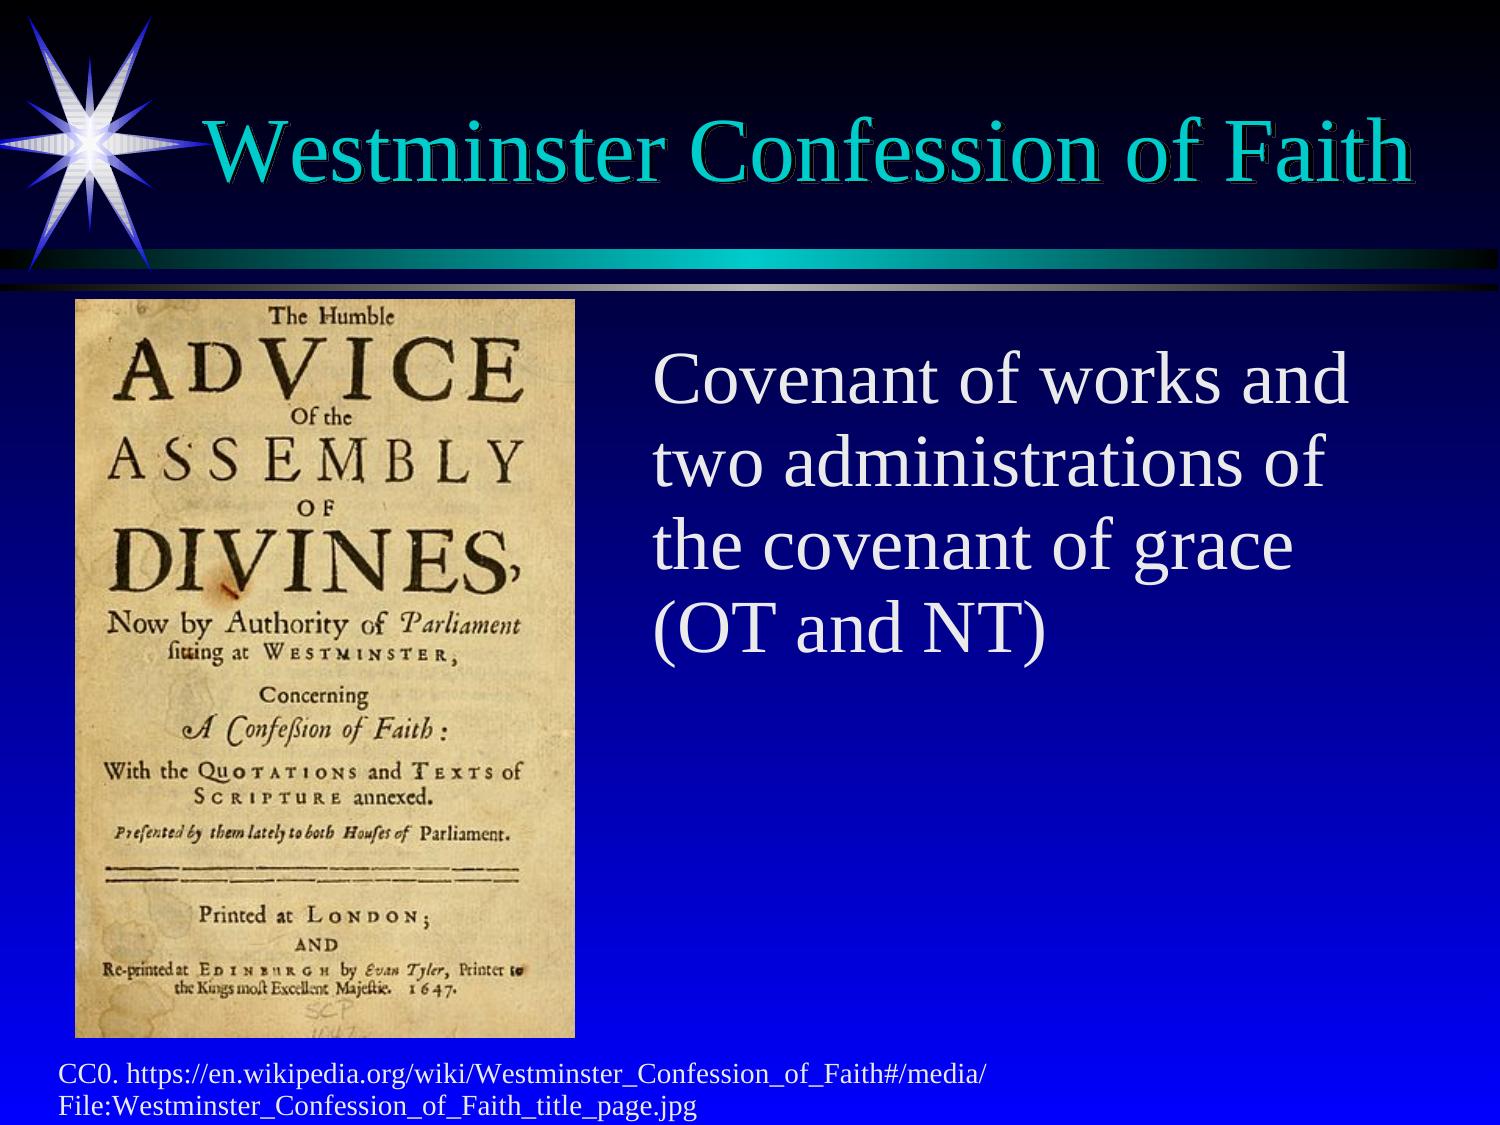

# Westminster Confession of Faith
Covenant of works and two administrations of the covenant of grace (OT and NT)
CC0. https://en.wikipedia.org/wiki/Westminster_Confession_of_Faith#/media/File:Westminster_Confession_of_Faith_title_page.jpg